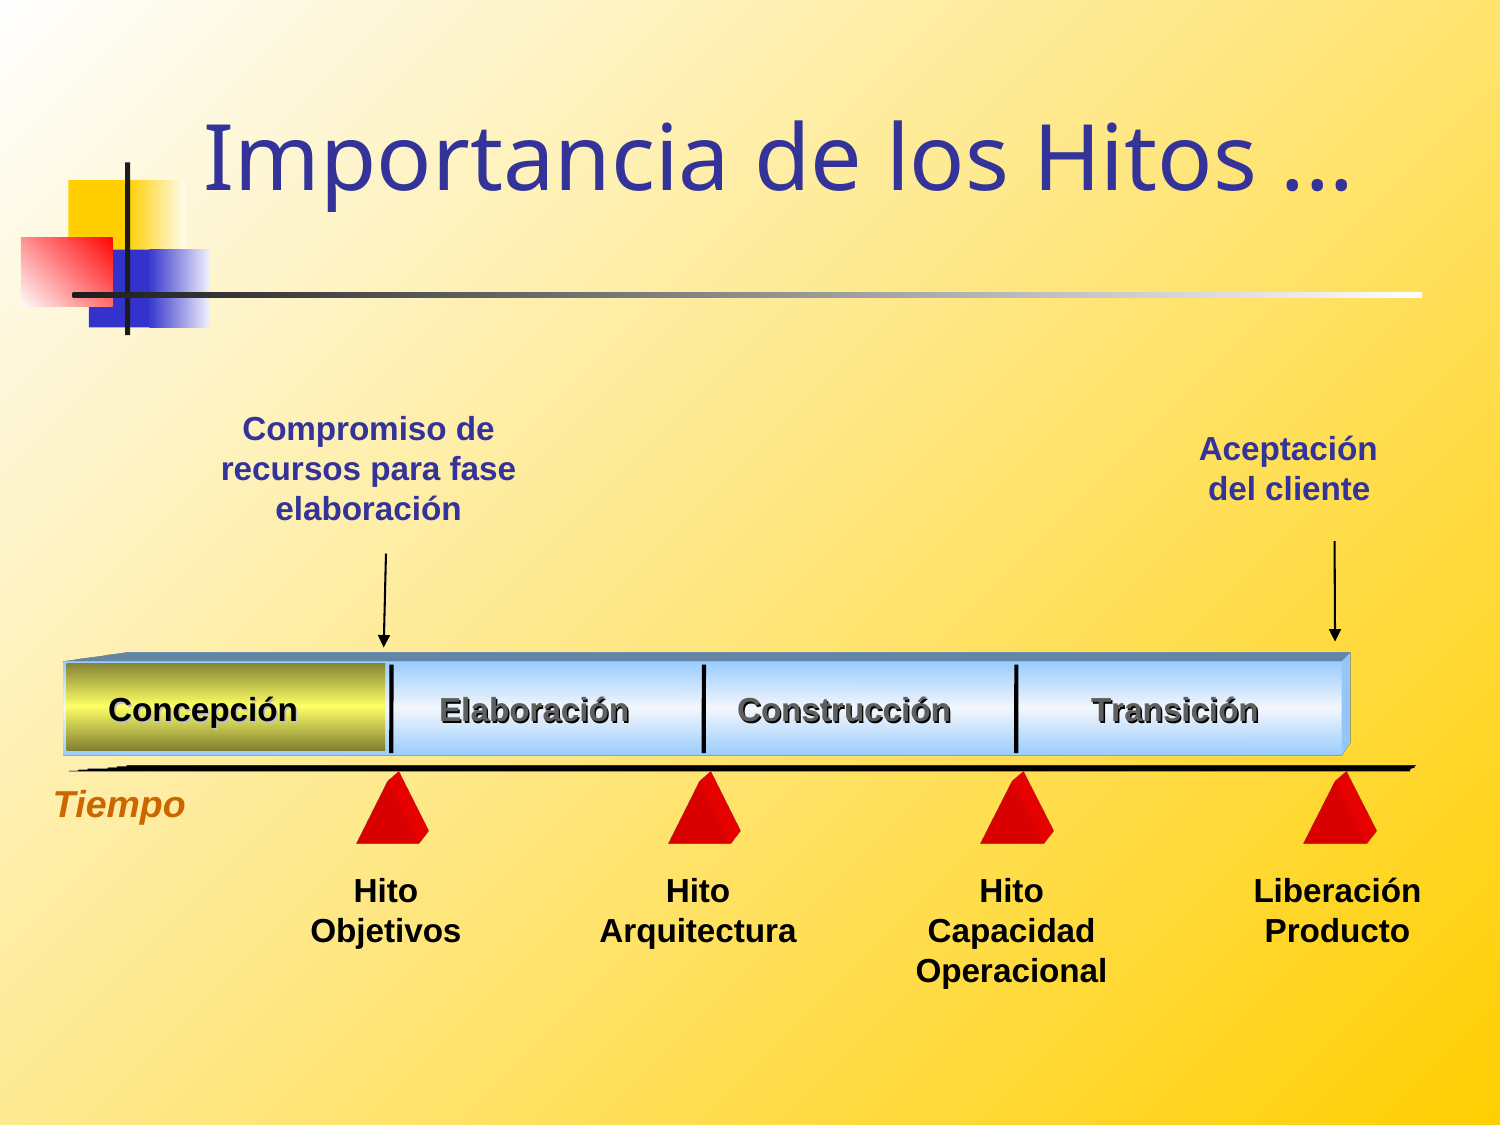

# Importancia de los Hitos ...
Compromiso de recursos para fase elaboración
Aceptación
 del cliente
Concepción
Elaboración
Construcción
Transición
Tiempo
Hito
Objetivos
Hito
Arquitectura
Hito
Capacidad
Operacional
Liberación
Producto